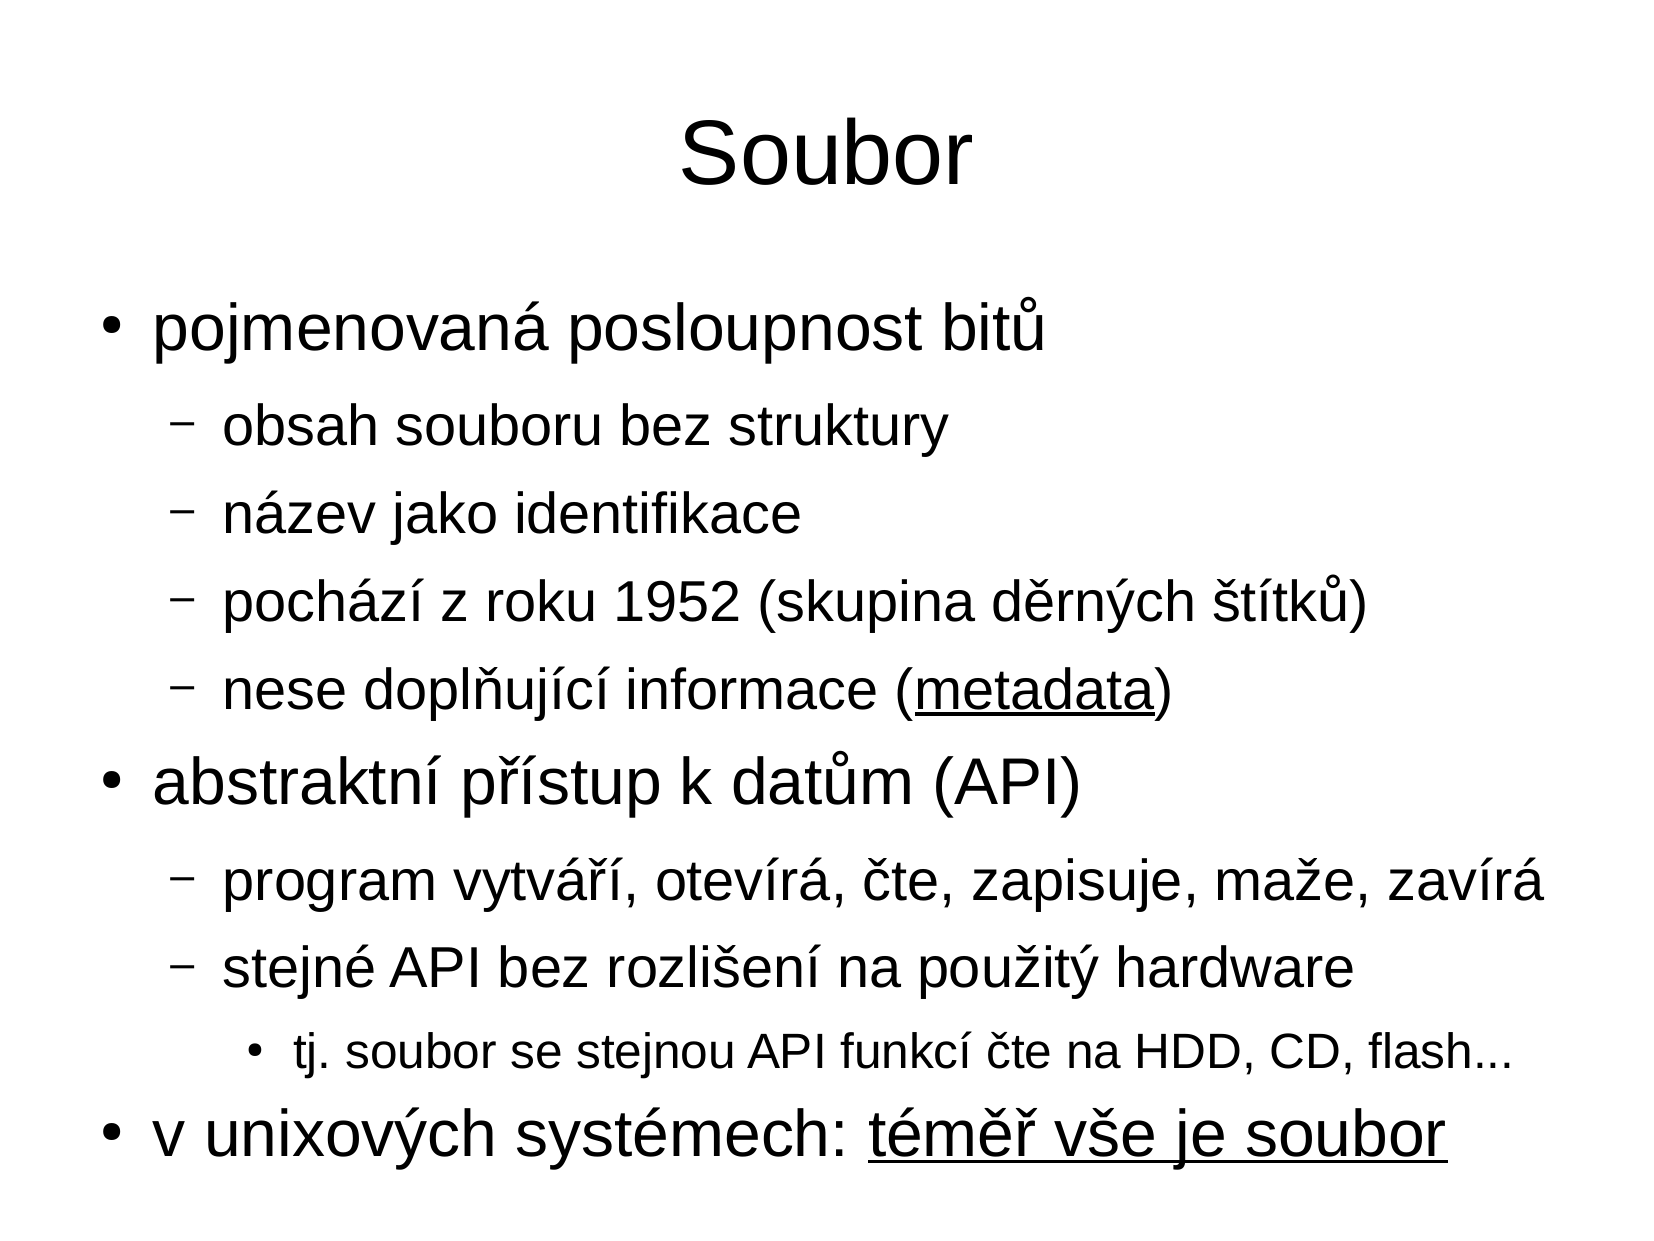

# Soubor
pojmenovaná posloupnost bitů
obsah souboru bez struktury
název jako identifikace
pochází z roku 1952 (skupina děrných štítků)
nese doplňující informace (metadata)
abstraktní přístup k datům (API)
program vytváří, otevírá, čte, zapisuje, maže, zavírá
stejné API bez rozlišení na použitý hardware
tj. soubor se stejnou API funkcí čte na HDD, CD, flash...
v unixových systémech: téměř vše je soubor